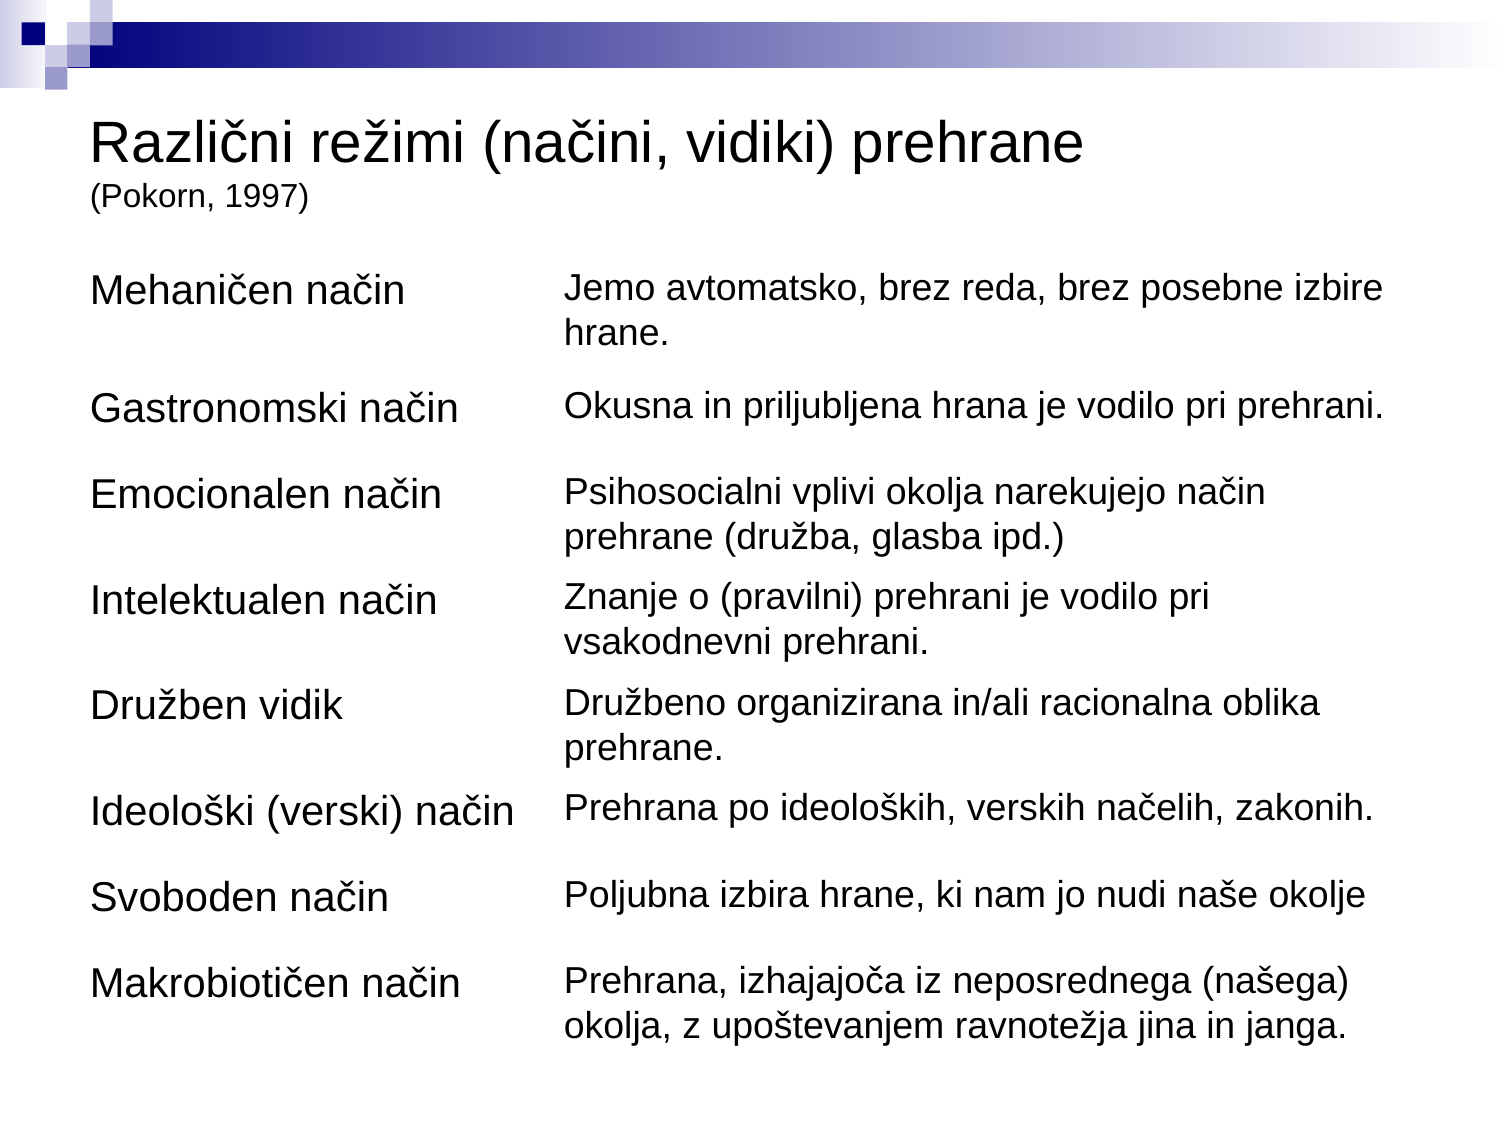

# Različni režimi (načini, vidiki) prehrane (Pokorn, 1997)
| Mehaničen način | Jemo avtomatsko, brez reda, brez posebne izbire hrane. |
| --- | --- |
| Gastronomski način | Okusna in priljubljena hrana je vodilo pri prehrani. |
| Emocionalen način | Psihosocialni vplivi okolja narekujejo način prehrane (družba, glasba ipd.) |
| Intelektualen način | Znanje o (pravilni) prehrani je vodilo pri vsakodnevni prehrani. |
| Družben vidik | Družbeno organizirana in/ali racionalna oblika prehrane. |
| Ideološki (verski) način | Prehrana po ideoloških, verskih načelih, zakonih. |
| Svoboden način | Poljubna izbira hrane, ki nam jo nudi naše okolje |
| Makrobiotičen način | Prehrana, izhajajoča iz neposrednega (našega) okolja, z upoštevanjem ravnotežja jina in janga. |